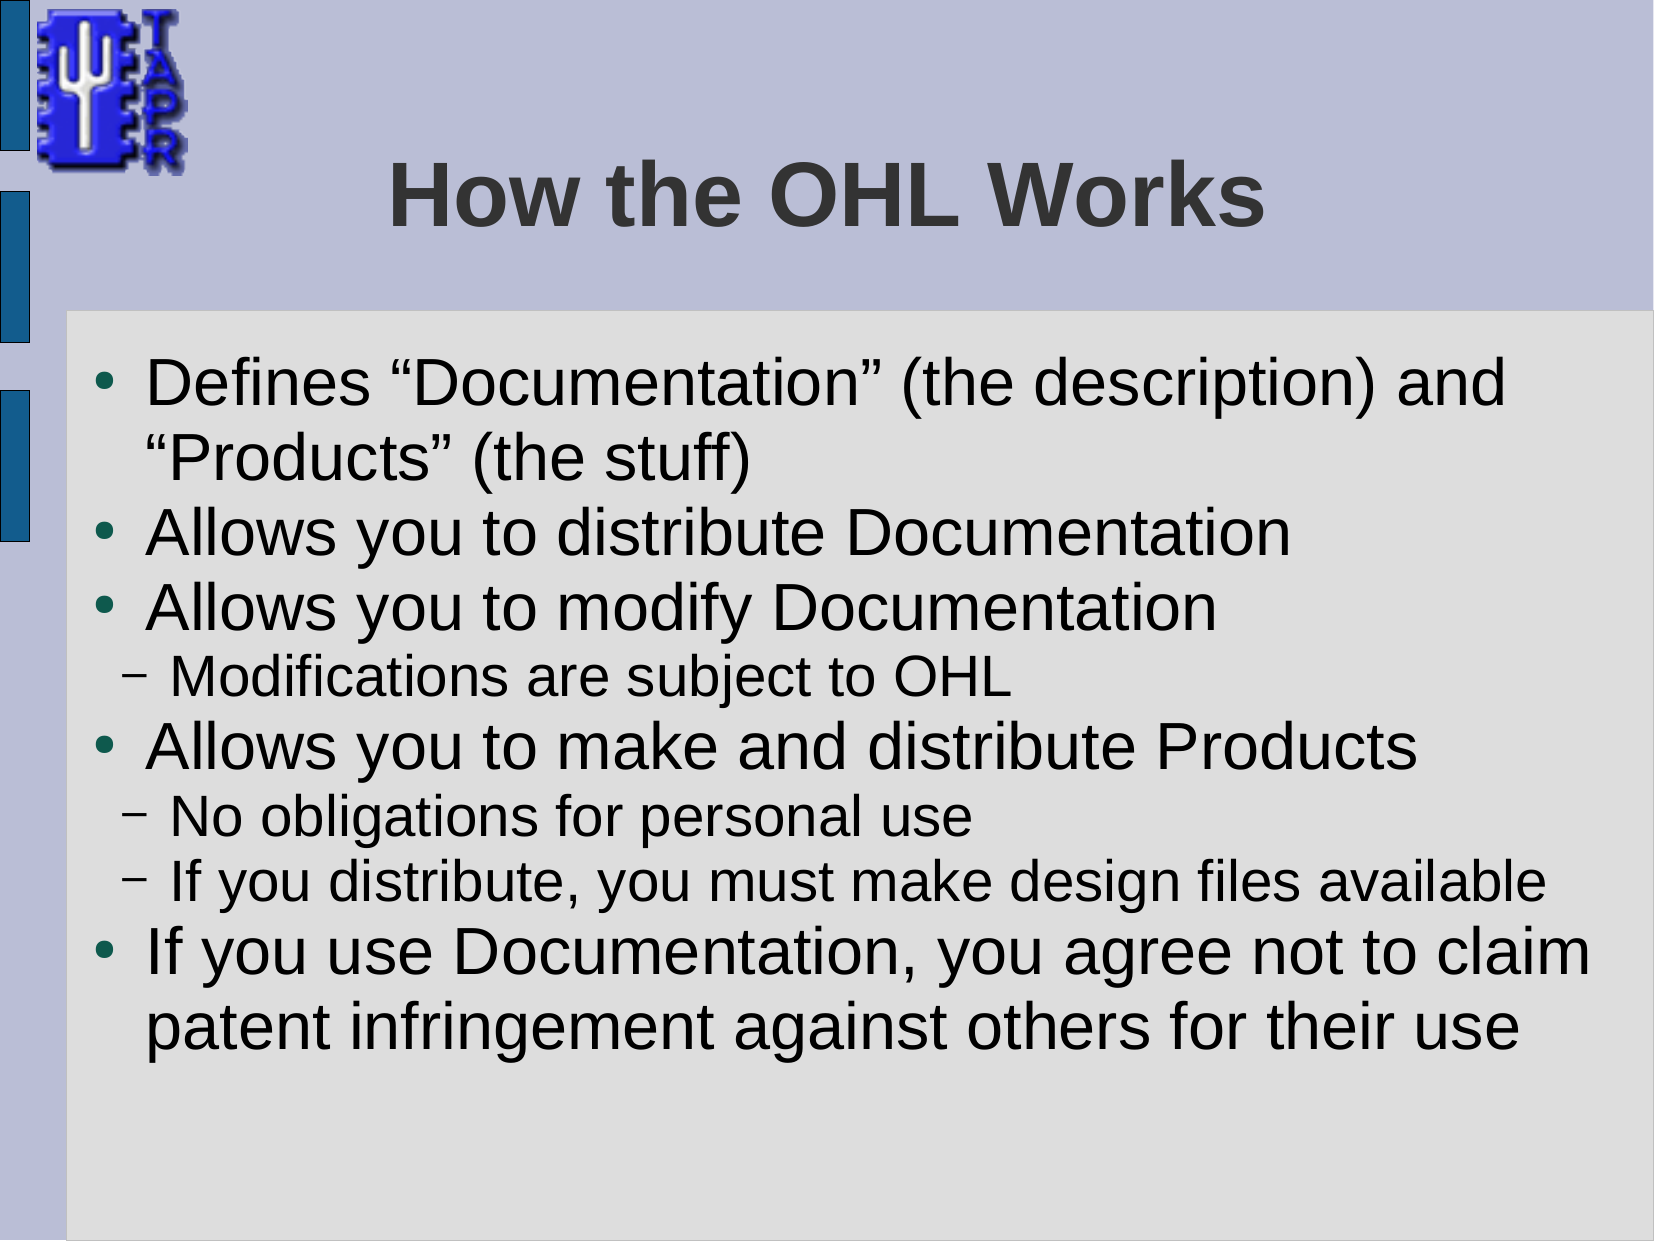

# How the OHL Works
Defines “Documentation” (the description) and “Products” (the stuff)
Allows you to distribute Documentation
Allows you to modify Documentation
Modifications are subject to OHL
Allows you to make and distribute Products
No obligations for personal use
If you distribute, you must make design files available
If you use Documentation, you agree not to claim patent infringement against others for their use